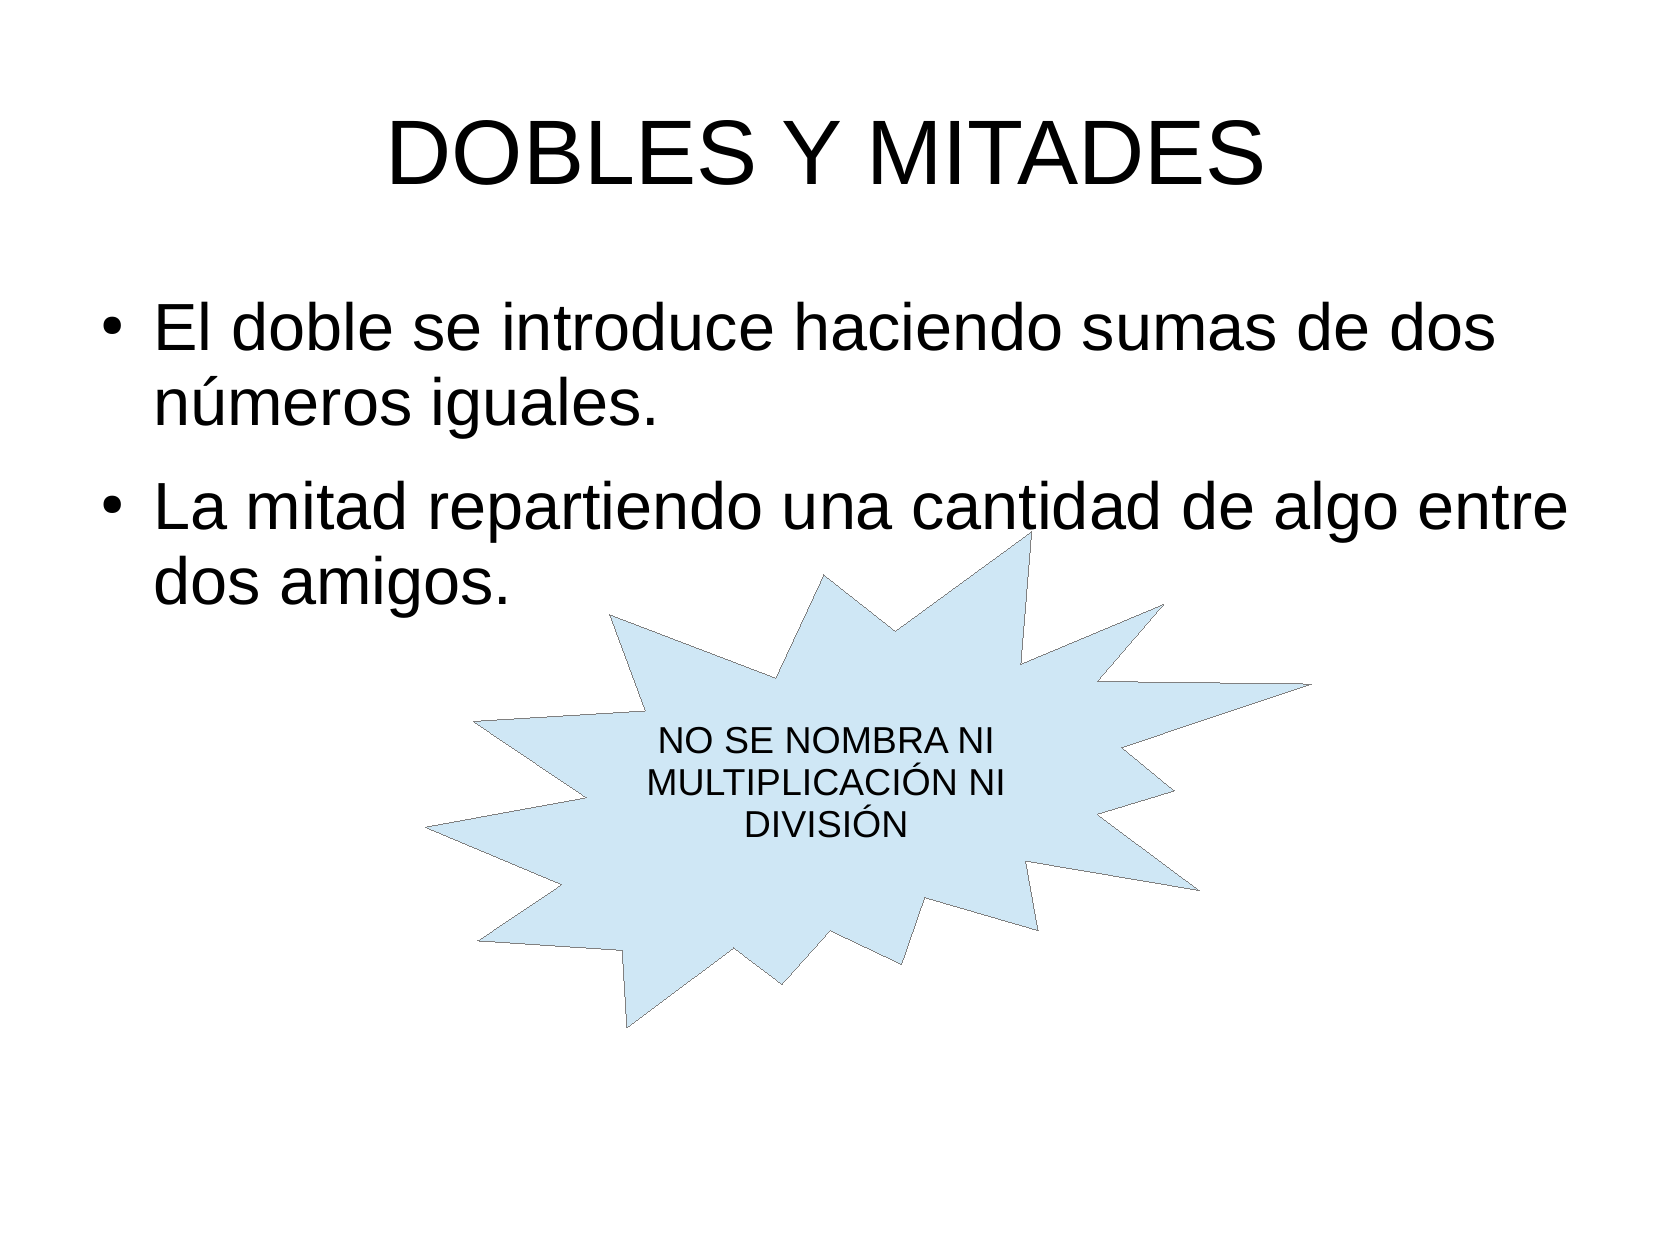

# DOBLES Y MITADES
El doble se introduce haciendo sumas de dos números iguales.
La mitad repartiendo una cantidad de algo entre dos amigos.
NO SE NOMBRA NI
MULTIPLICACIÓN NI
DIVISIÓN